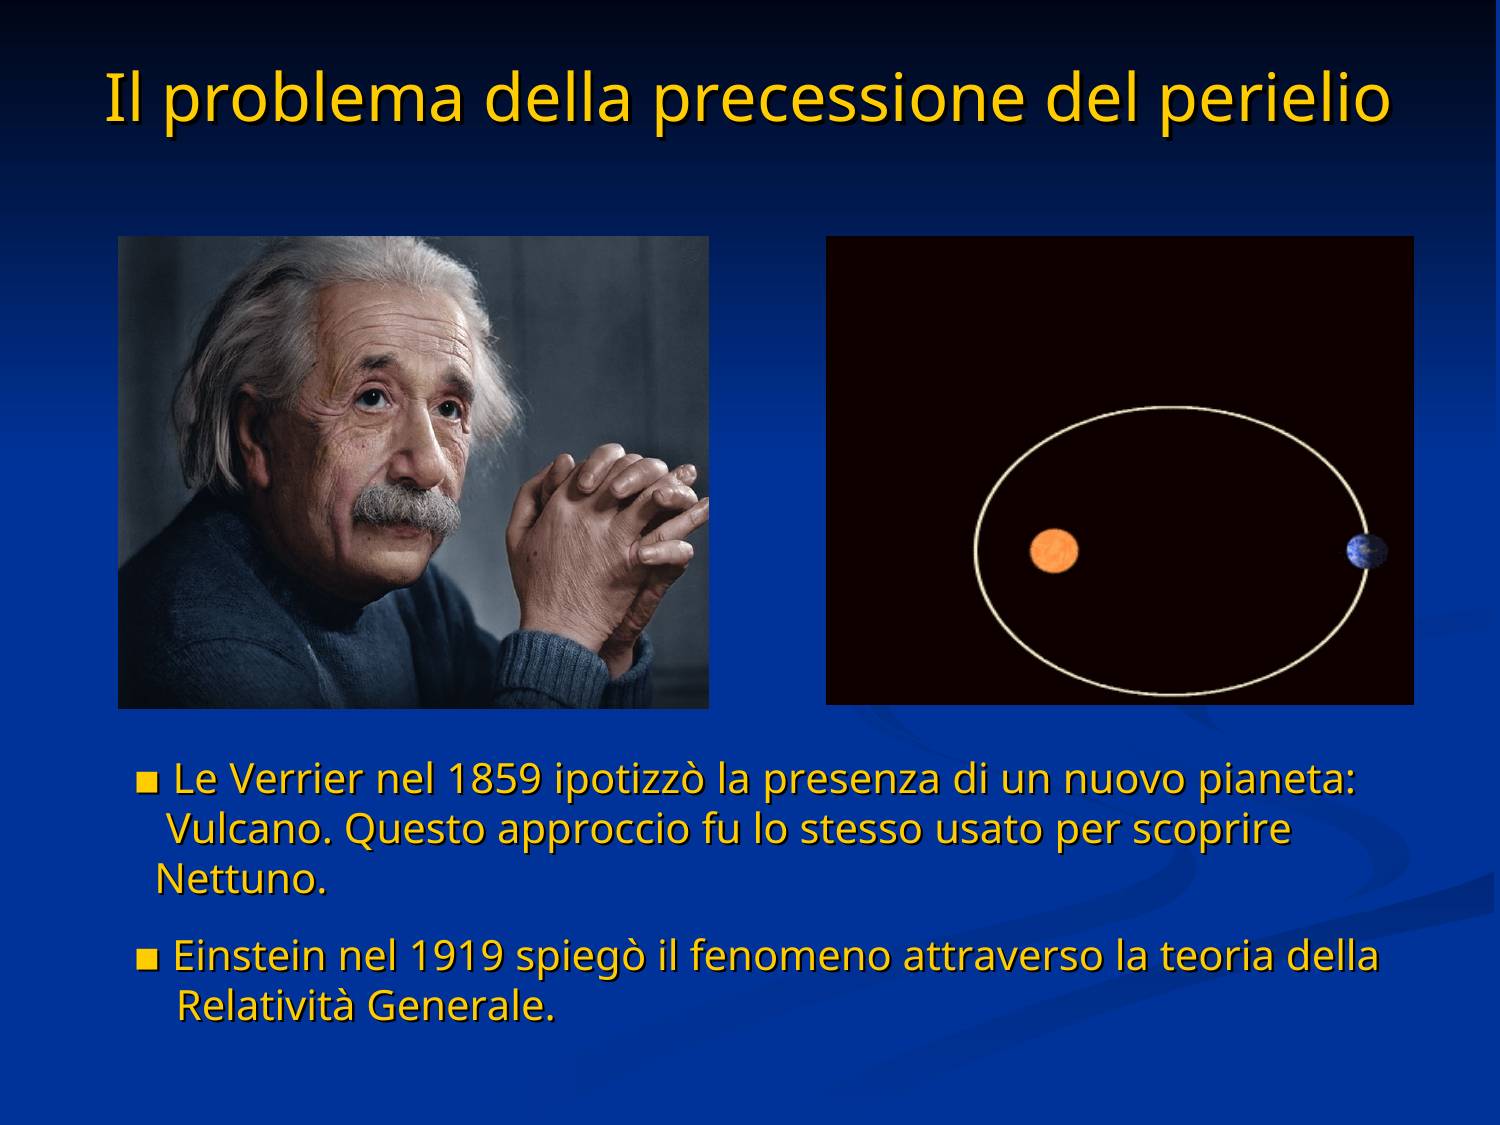

Il problema della precessione del perielio
▪ Le Verrier nel 1859 ipotizzò la presenza di un nuovo pianeta: Vulcano. Questo approccio fu lo stesso usato per scoprire Nettuno.
▪ Einstein nel 1919 spiegò il fenomeno attraverso la teoria della Relatività Generale.